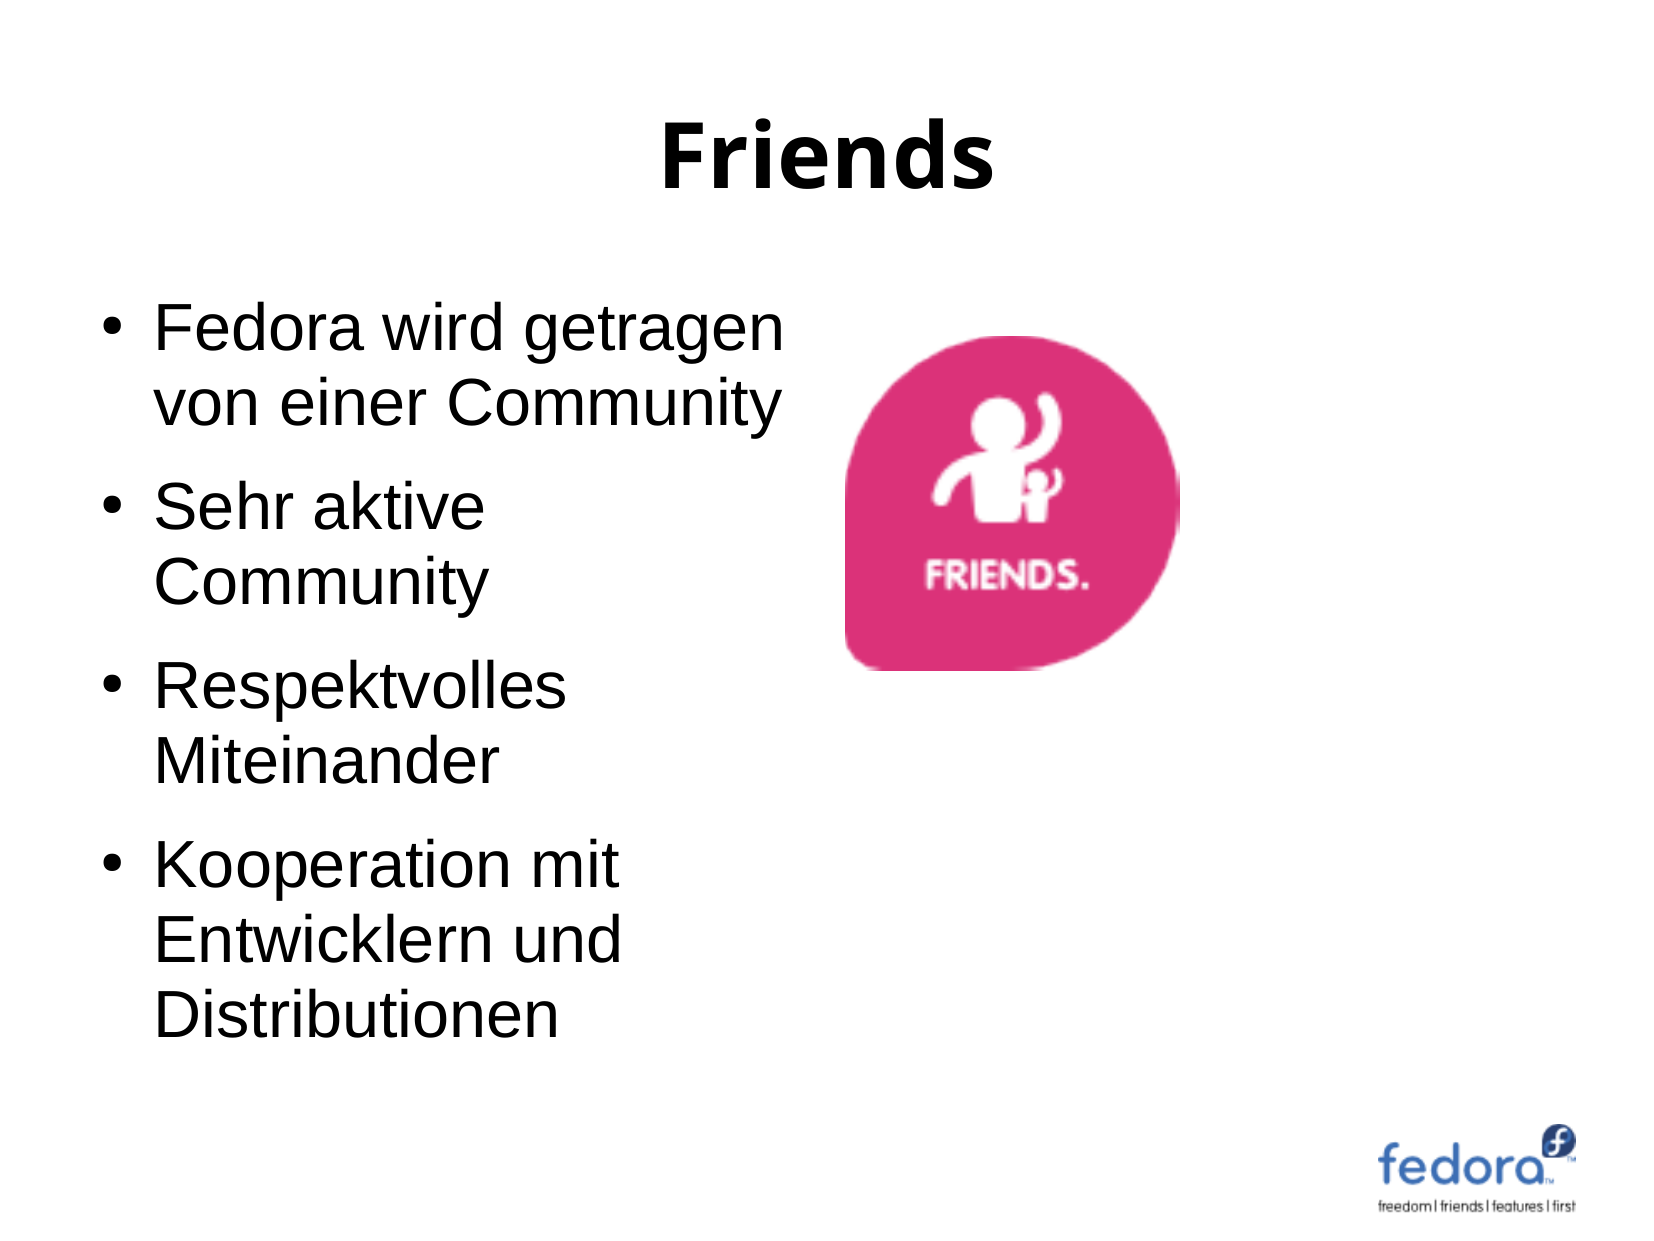

# Friends
Fedora wird getragen von einer Community
Sehr aktive Community
Respektvolles Miteinander
Kooperation mit Entwicklern und Distributionen